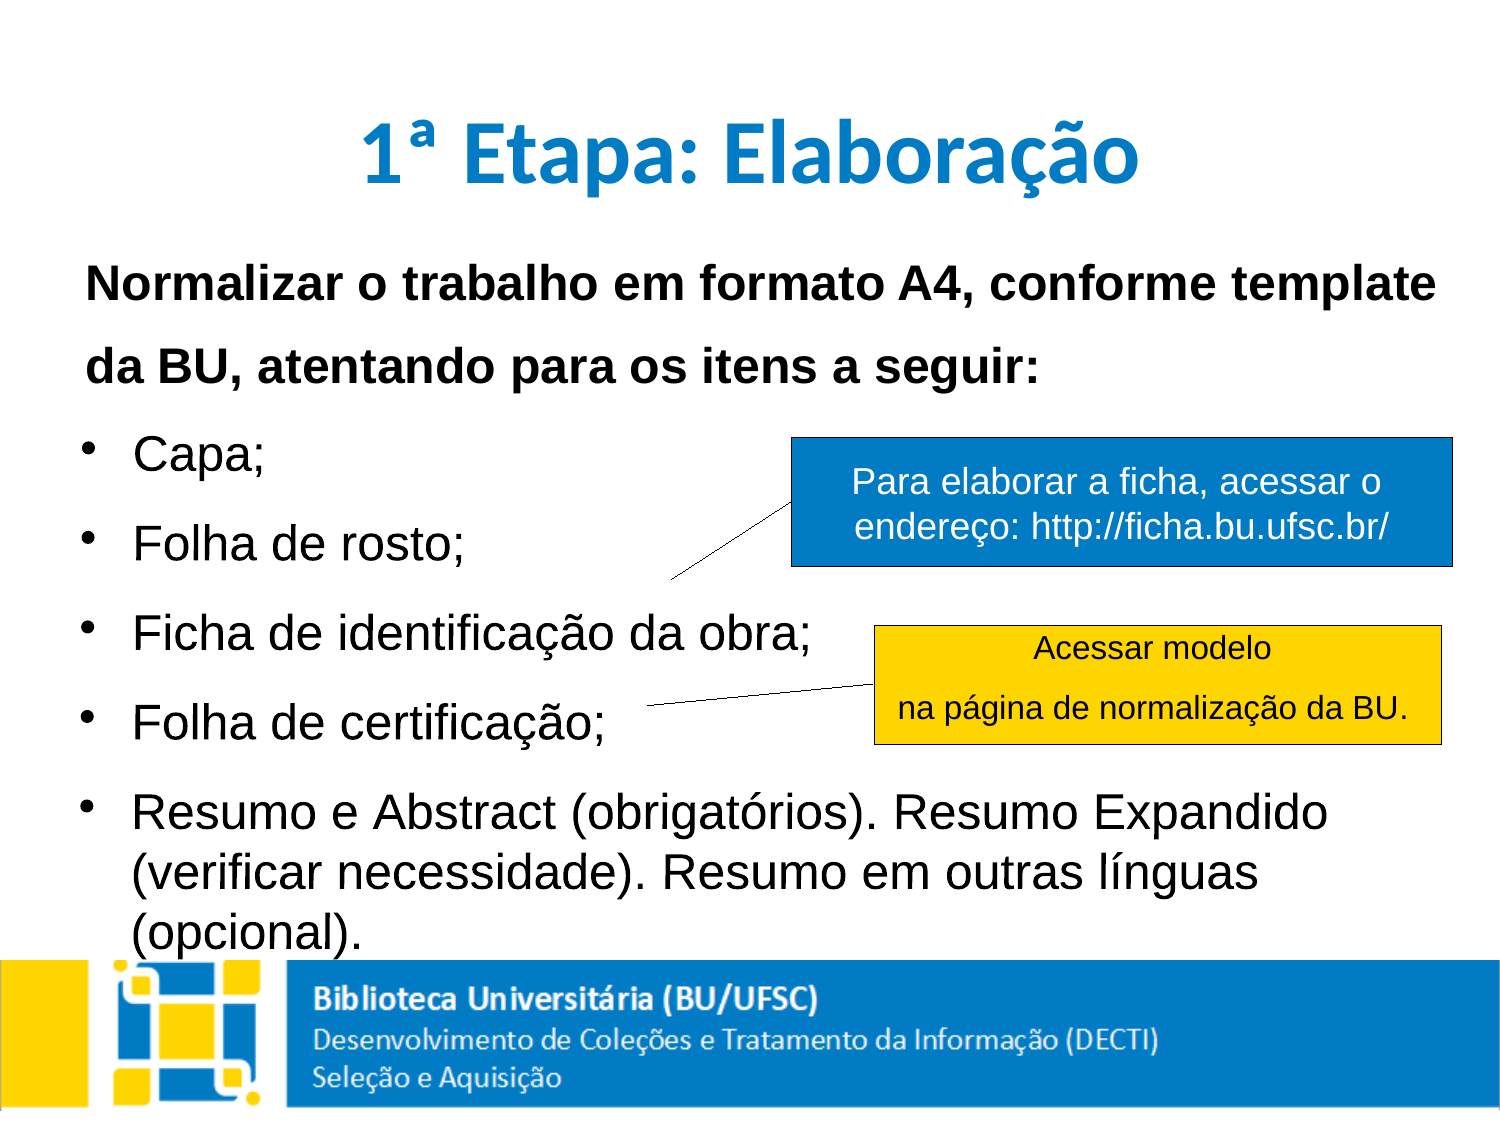

1ª Etapa: Elaboração
Normalizar o trabalho em formato A4, conforme template da BU, atentando para os itens a seguir:
Capa;
Folha de rosto;
Ficha de identificação da obra;
Folha de certificação;
Resumo e Abstract (obrigatórios). Resumo Expandido (verificar necessidade). Resumo em outras línguas (opcional).
Para elaborar a ficha, acessar o
endereço: http://ficha.bu.ufsc.br/
Acessar modelo
na página de normalização da BU.